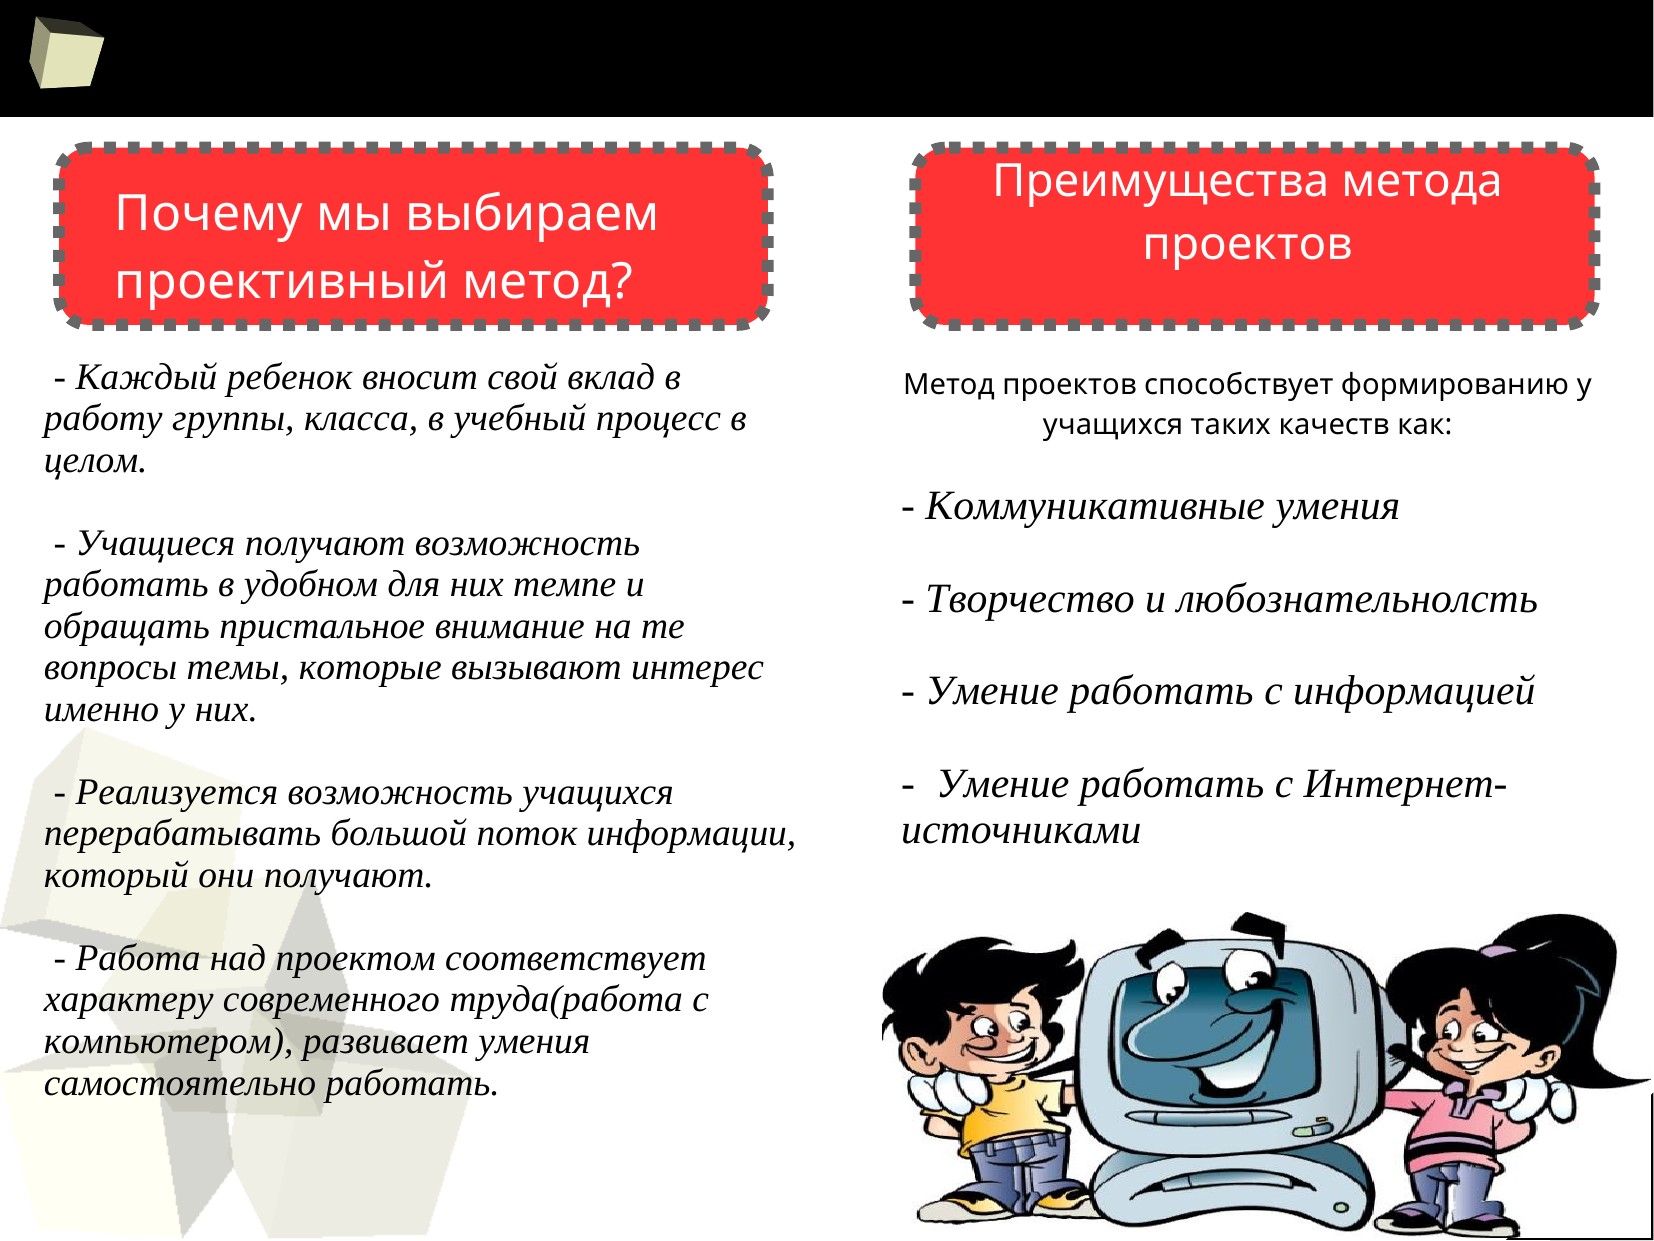

Преимущества метода проектов
Метод проектов способствует формированию у учащихся таких качеств как:
- Коммуникативные умения
- Творчество и любознательнолсть
- Умение работать с информацией
- Умение работать с Интернет-источниками
# Почему мы выбираем проективный метод?
 - Каждый ребенок вносит свой вклад в работу группы, класса, в учебный процесс в целом.
 - Учащиеся получают возможность работать в удобном для них темпе и обращать пристальное внимание на те вопросы темы, которые вызывают интерес именно у них.
 - Реализуется возможность учащихся перерабатывать большой поток информации, который они получают.
 - Работа над проектом соответствует характеру современного труда(работа с компьютером), развивает умения самостоятельно работать.